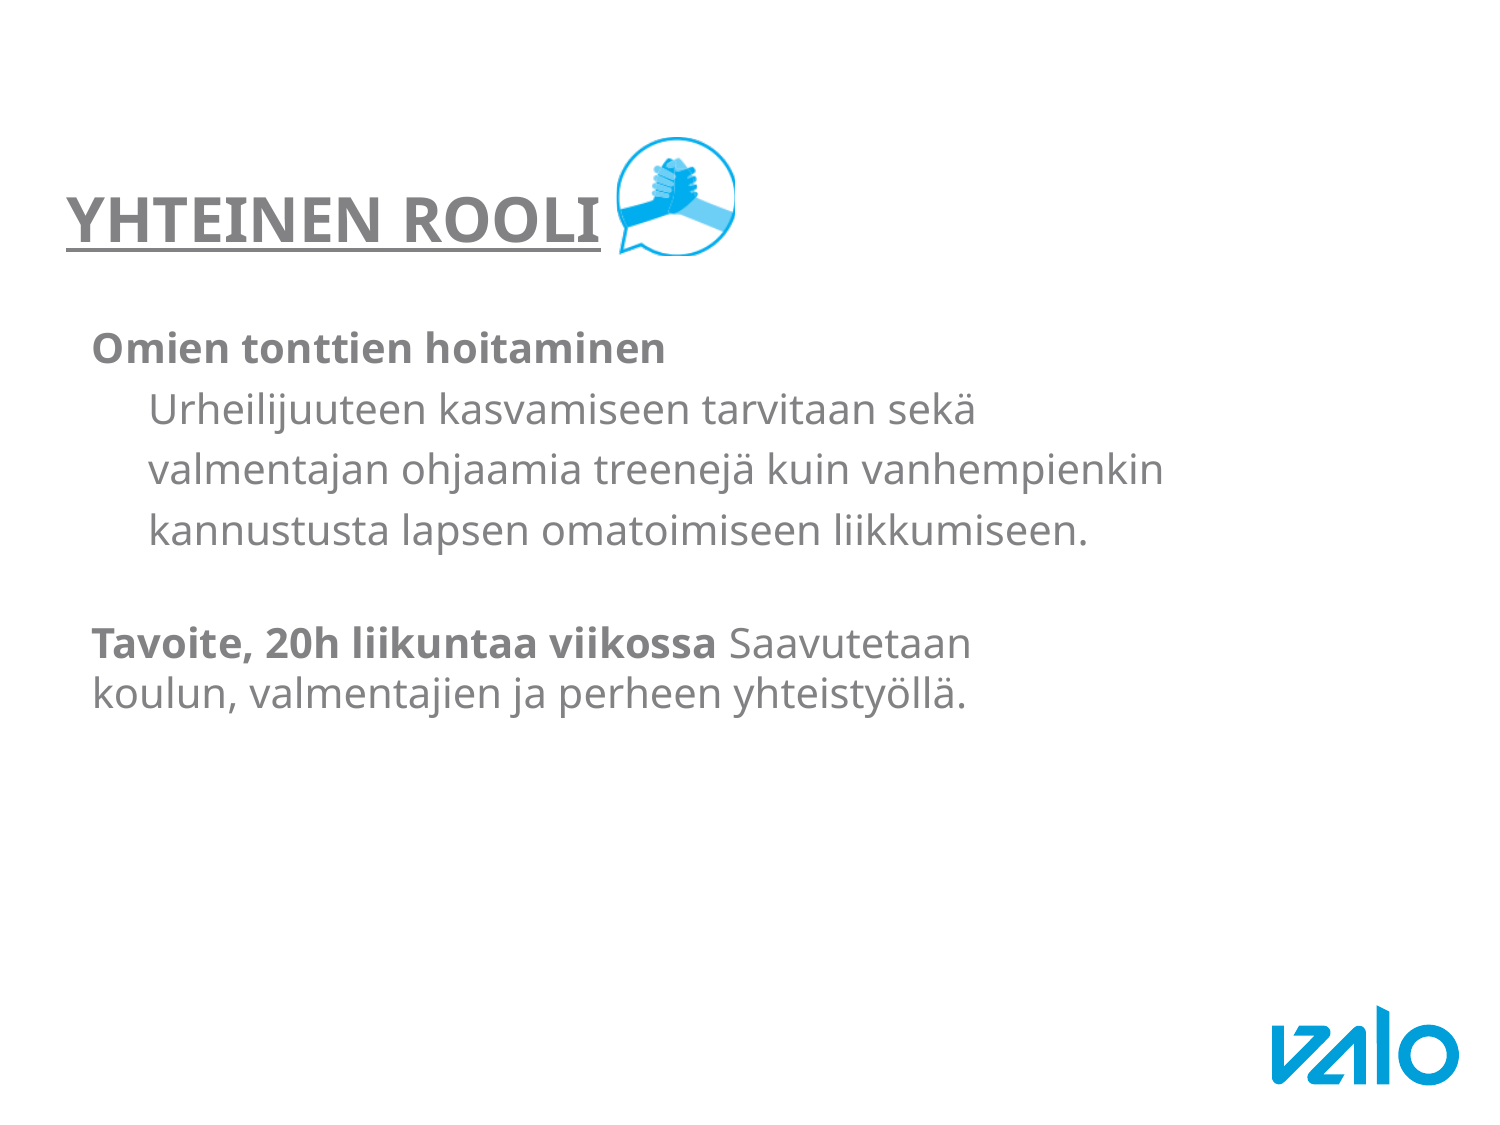

# YHTEINEN ROOLI
Omien tonttien hoitaminen
Urheilijuuteen kasvamiseen tarvitaan sekä
valmentajan ohjaamia treenejä kuin vanhempienkin
kannustusta lapsen omatoimiseen liikkumiseen.
Tavoite, 20h liikuntaa viikossa Saavutetaan koulun, valmentajien ja perheen yhteistyöllä.